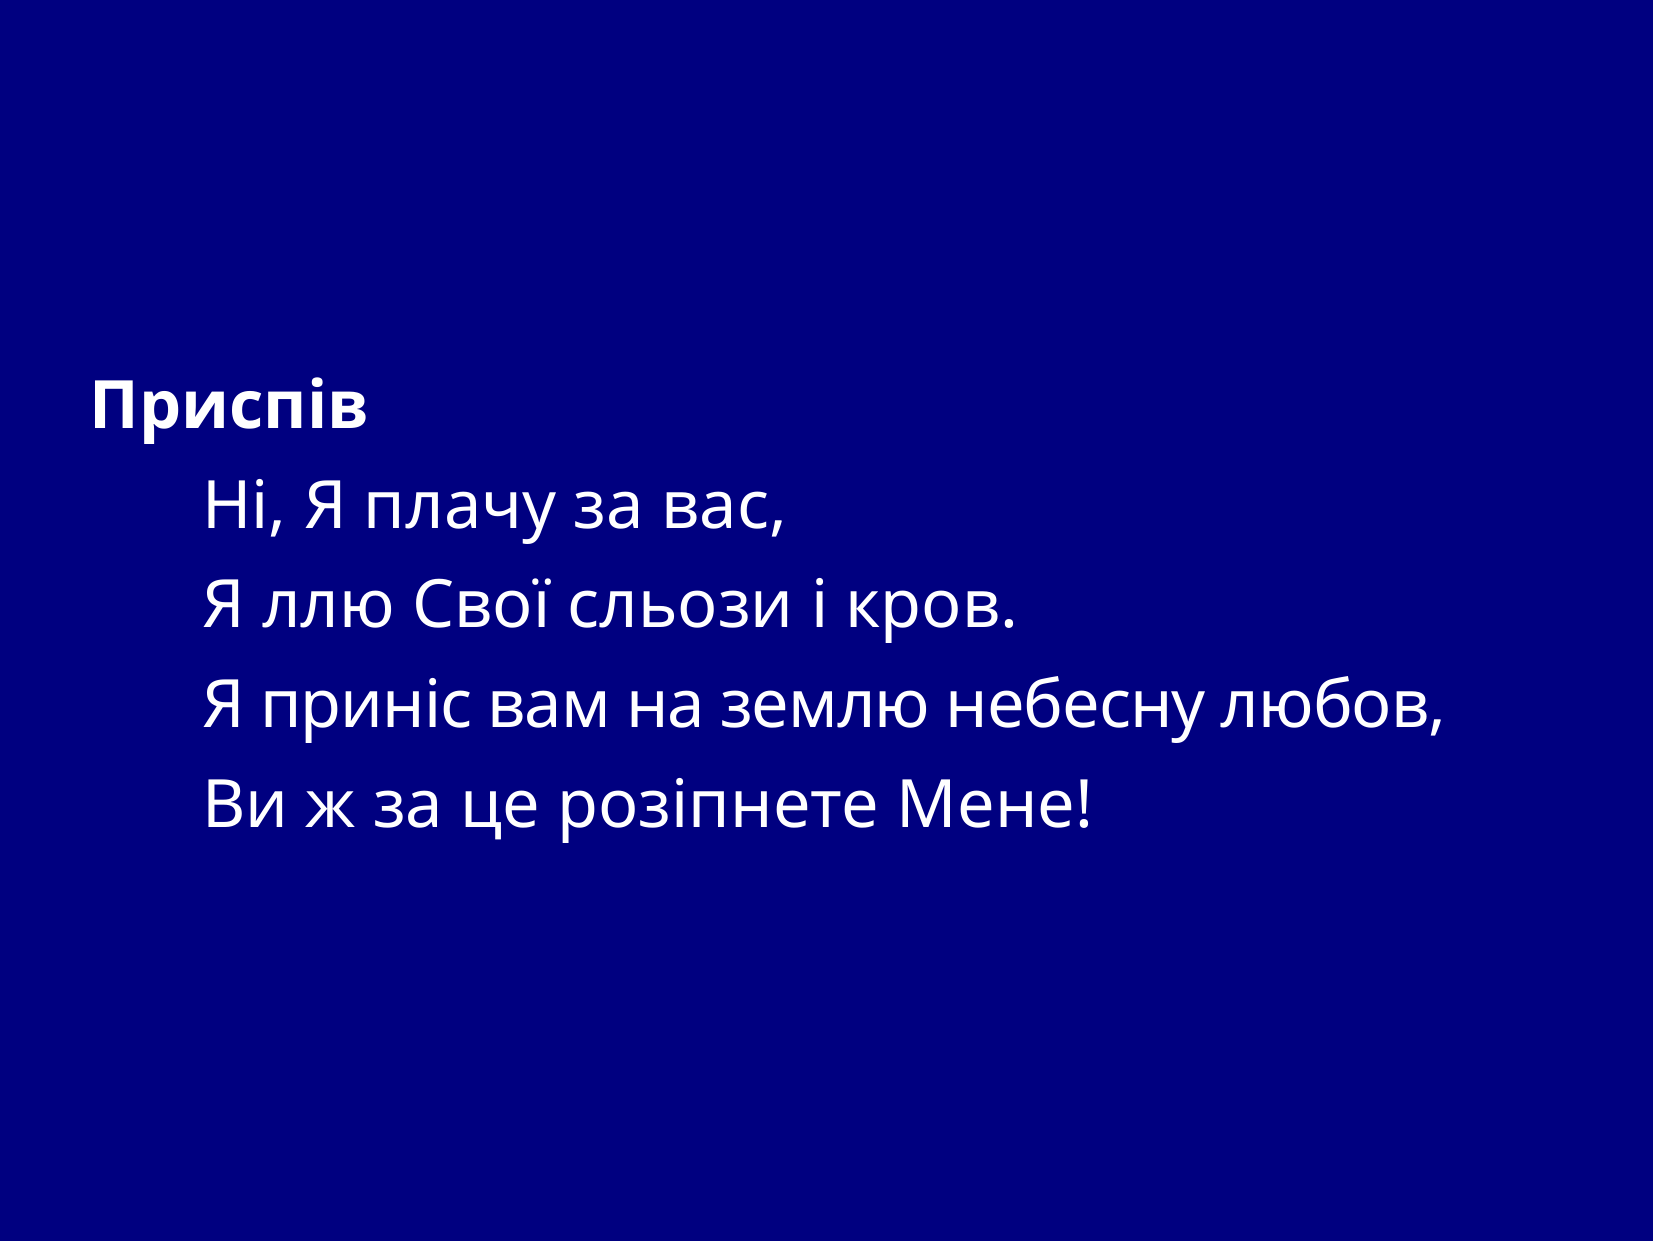

Приспів
	Ні, Я плачу за вас,
	Я ллю Свої сльози і кров.
	Я приніс вам на землю небесну любов,
	Ви ж за це розіпнете Мене!